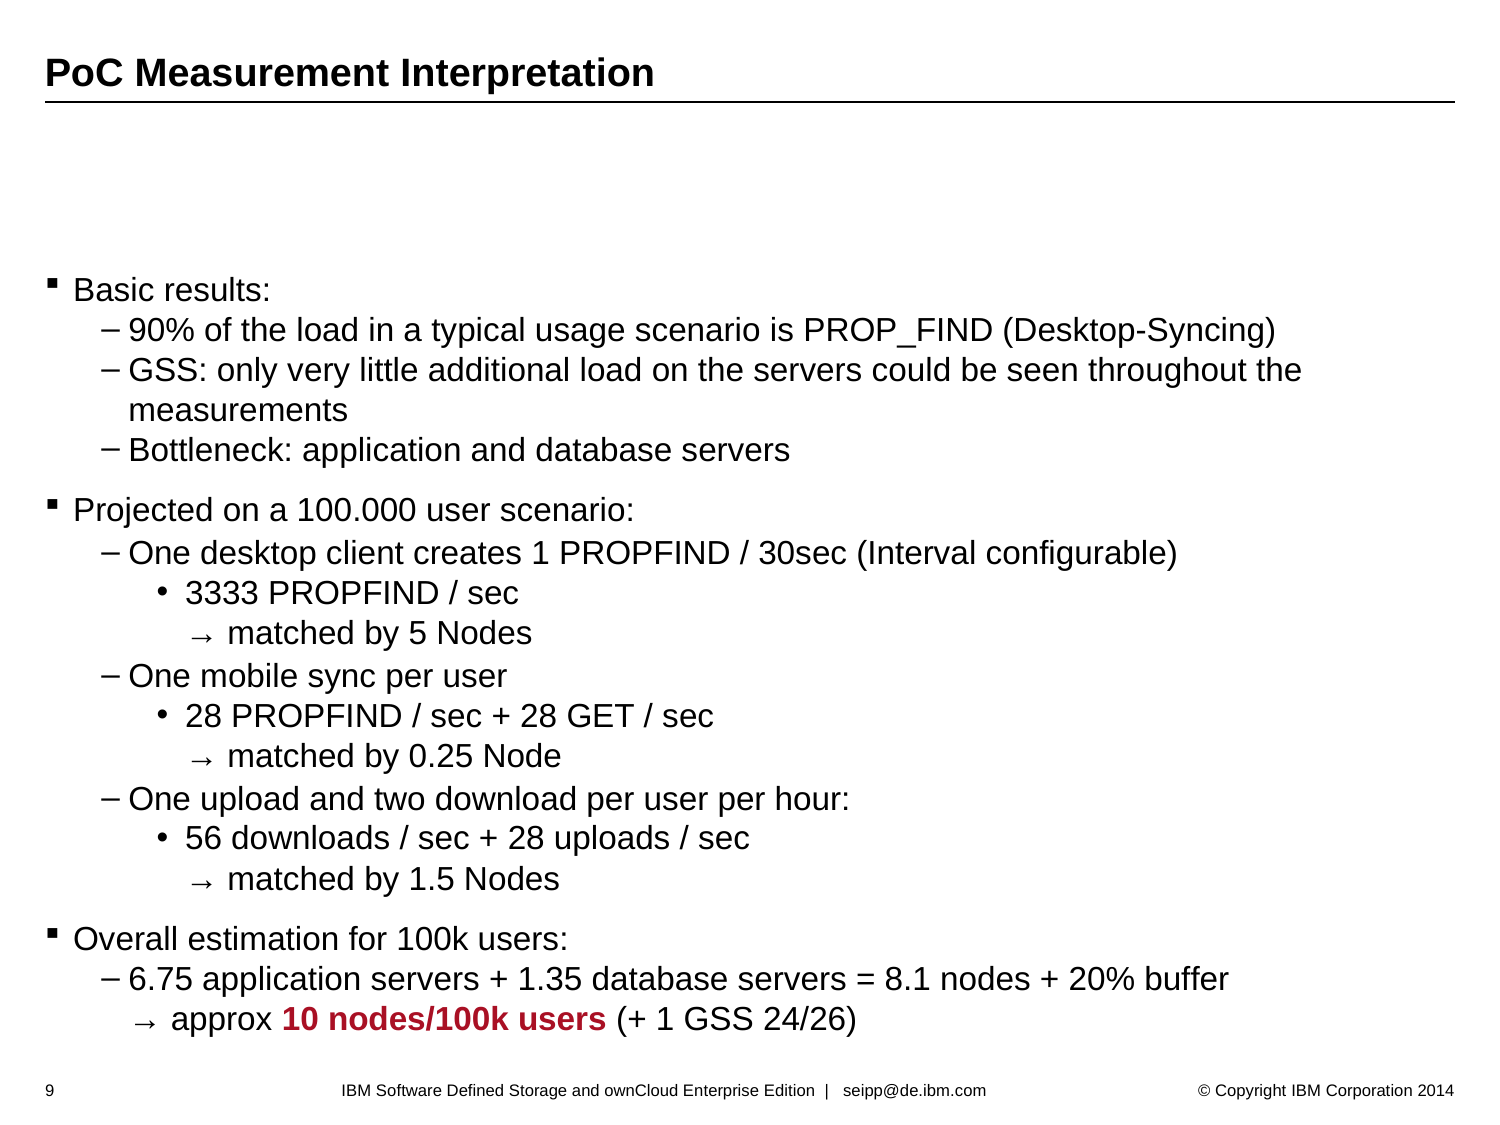

# PoC Measurement Interpretation
Basic results:
90% of the load in a typical usage scenario is PROP_FIND (Desktop-Syncing)
GSS: only very little additional load on the servers could be seen throughout the measurements
Bottleneck: application and database servers
Projected on a 100.000 user scenario:
One desktop client creates 1 PROPFIND / 30sec (Interval configurable)
3333 PROPFIND / sec
→ matched by 5 Nodes
One mobile sync per user
28 PROPFIND / sec + 28 GET / sec
→ matched by 0.25 Node
One upload and two download per user per hour:
56 downloads / sec + 28 uploads / sec
→ matched by 1.5 Nodes
Overall estimation for 100k users:
6.75 application servers + 1.35 database servers = 8.1 nodes + 20% buffer
→ approx 10 nodes/100k users (+ 1 GSS 24/26)
9
IBM Software Defined Storage and ownCloud Enterprise Edition | seipp@de.ibm.com